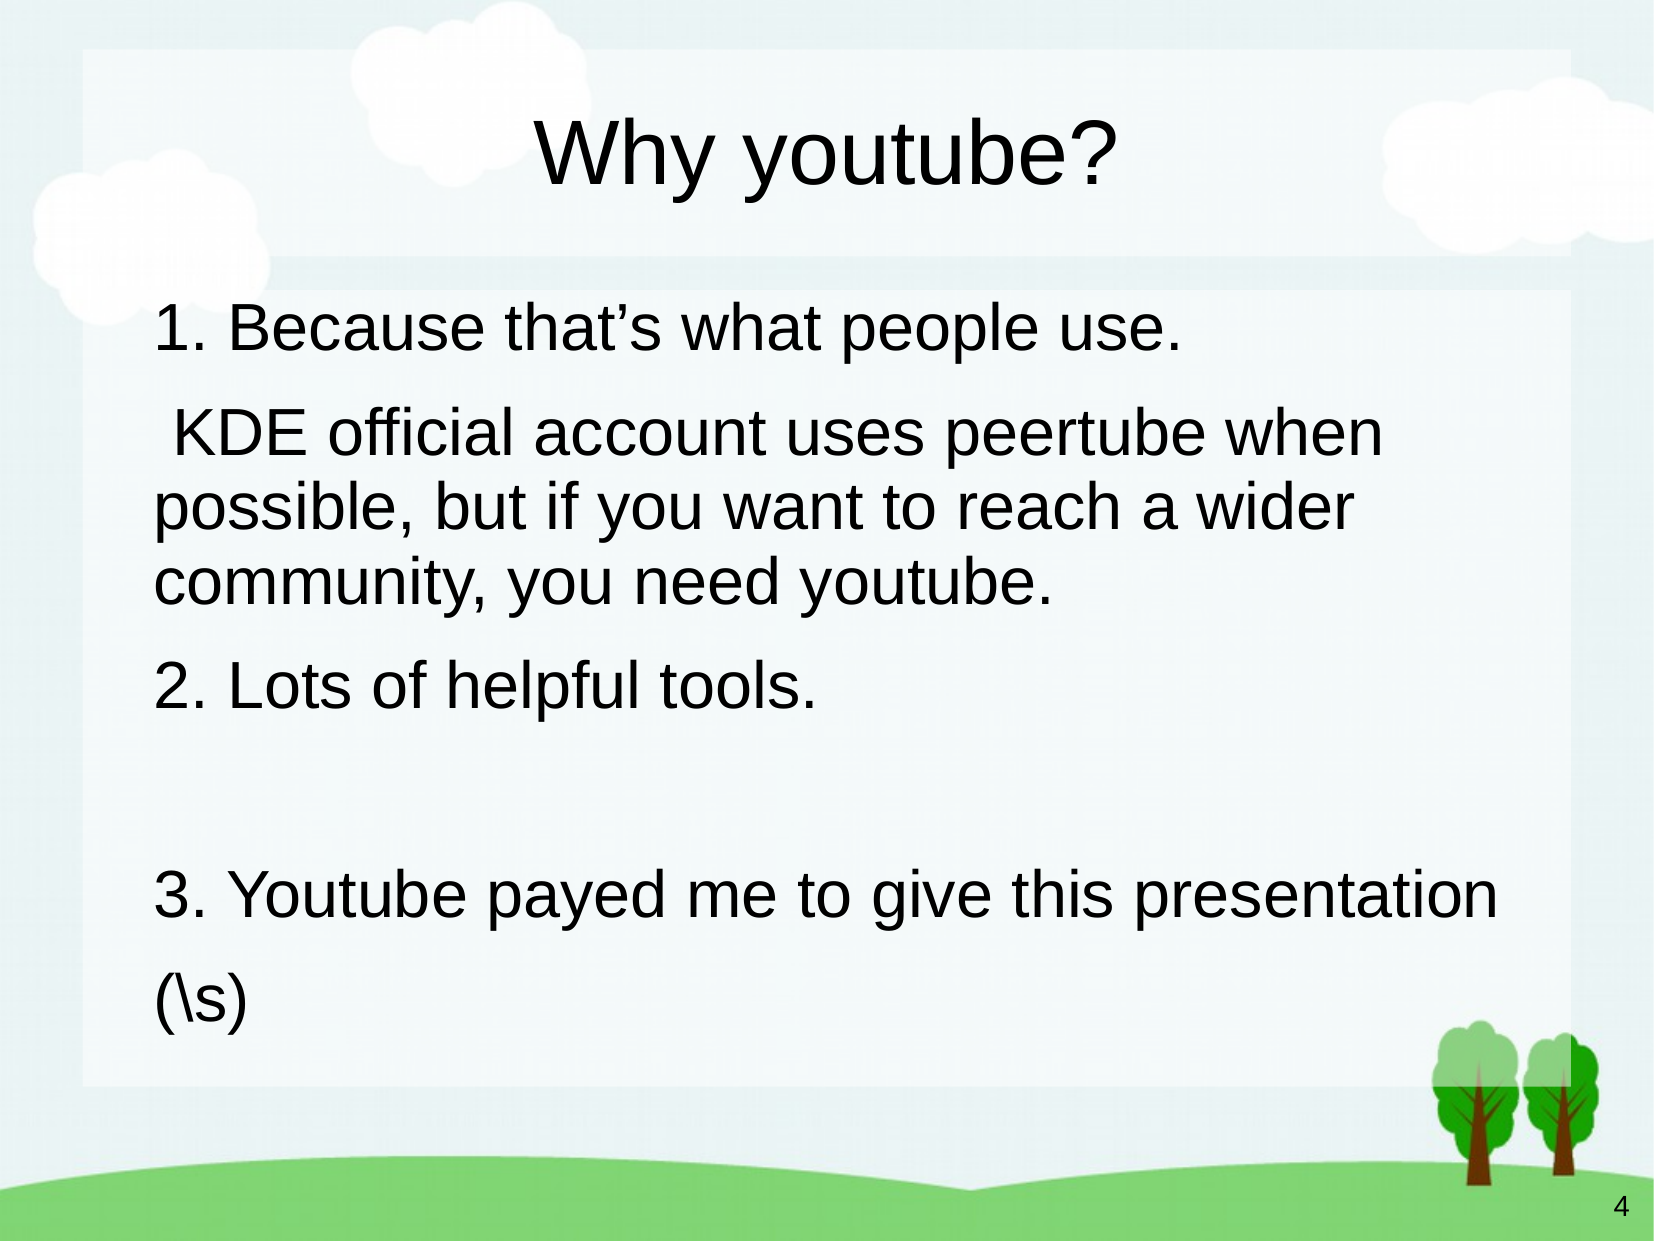

# Why youtube?
1. Because that’s what people use.
 KDE official account uses peertube when possible, but if you want to reach a wider community, you need youtube.
2. Lots of helpful tools.
3. Youtube payed me to give this presentation
(\s)
4